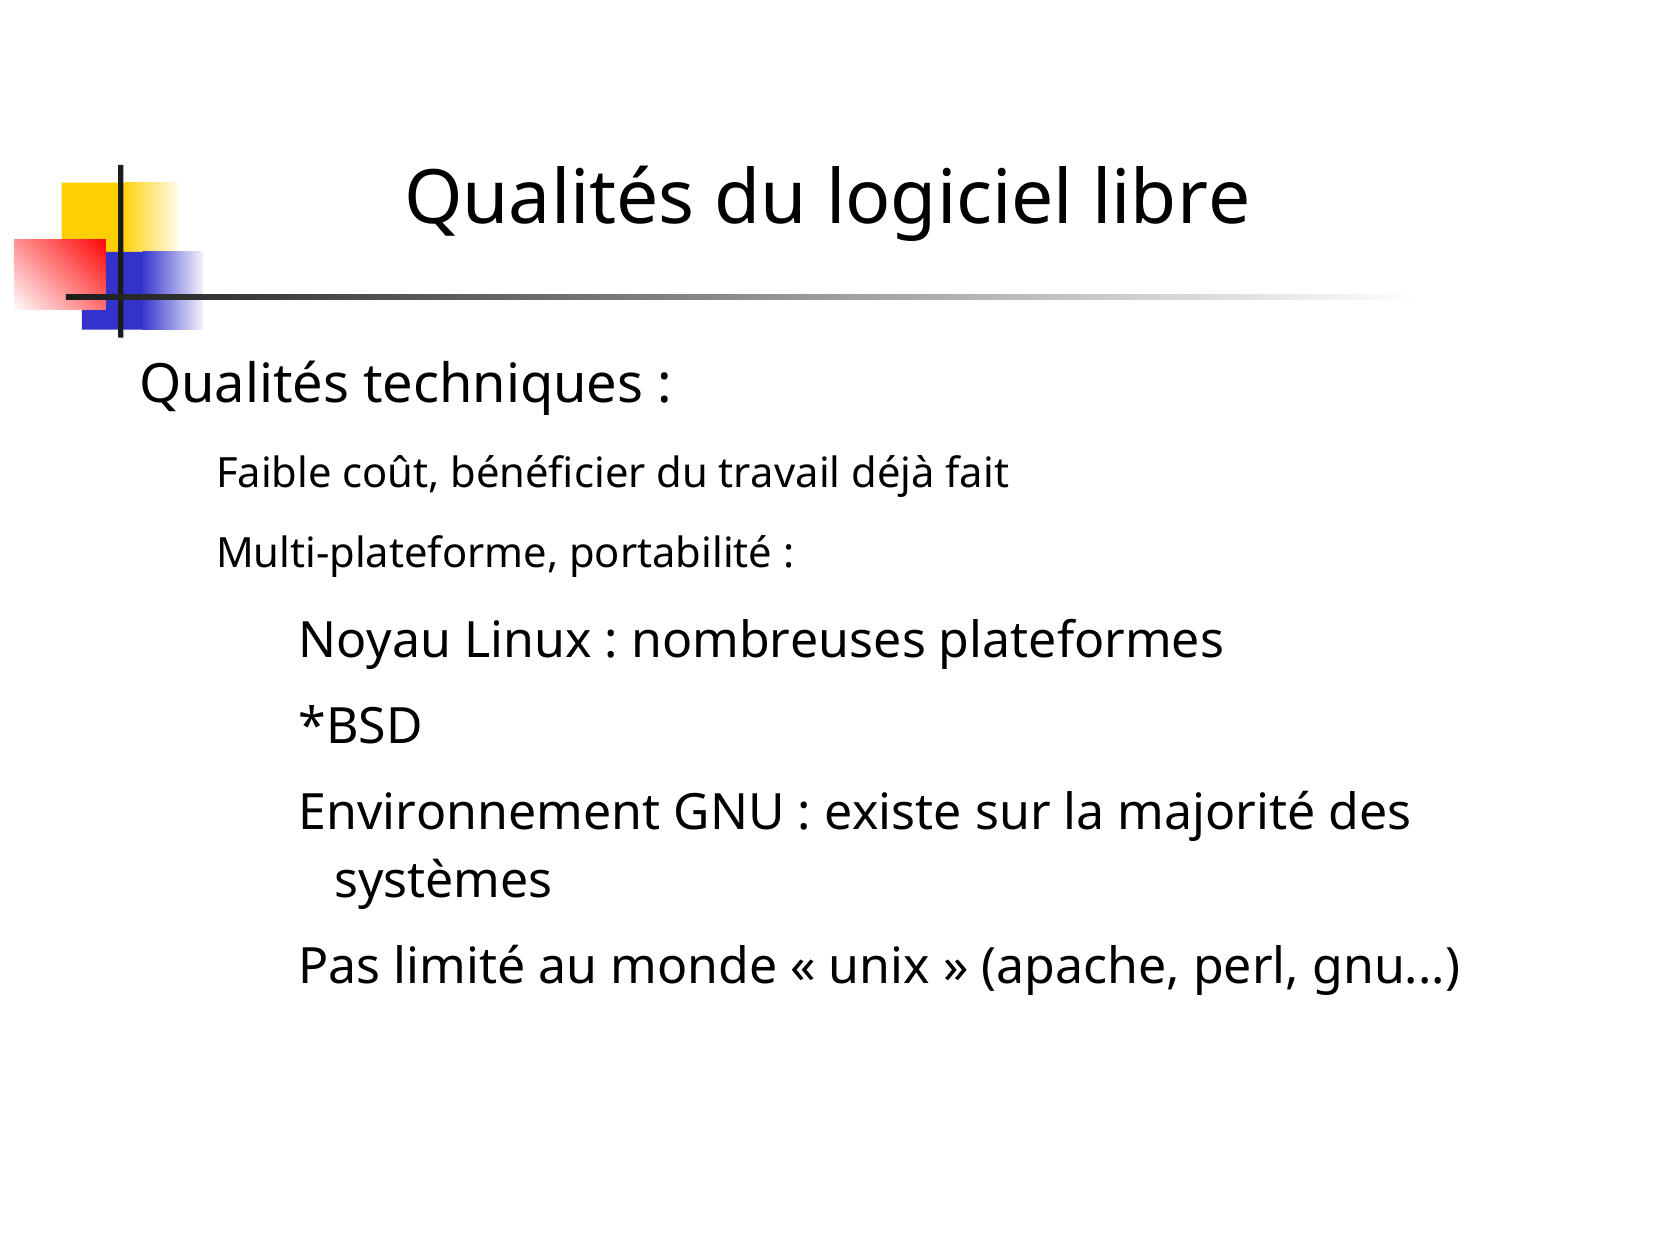

# Qualités du logiciel libre
Qualités techniques :
Faible coût, bénéficier du travail déjà fait
Multi-plateforme, portabilité :
Noyau Linux : nombreuses plateformes
*BSD
Environnement GNU : existe sur la majorité des systèmes
Pas limité au monde « unix » (apache, perl, gnu...)